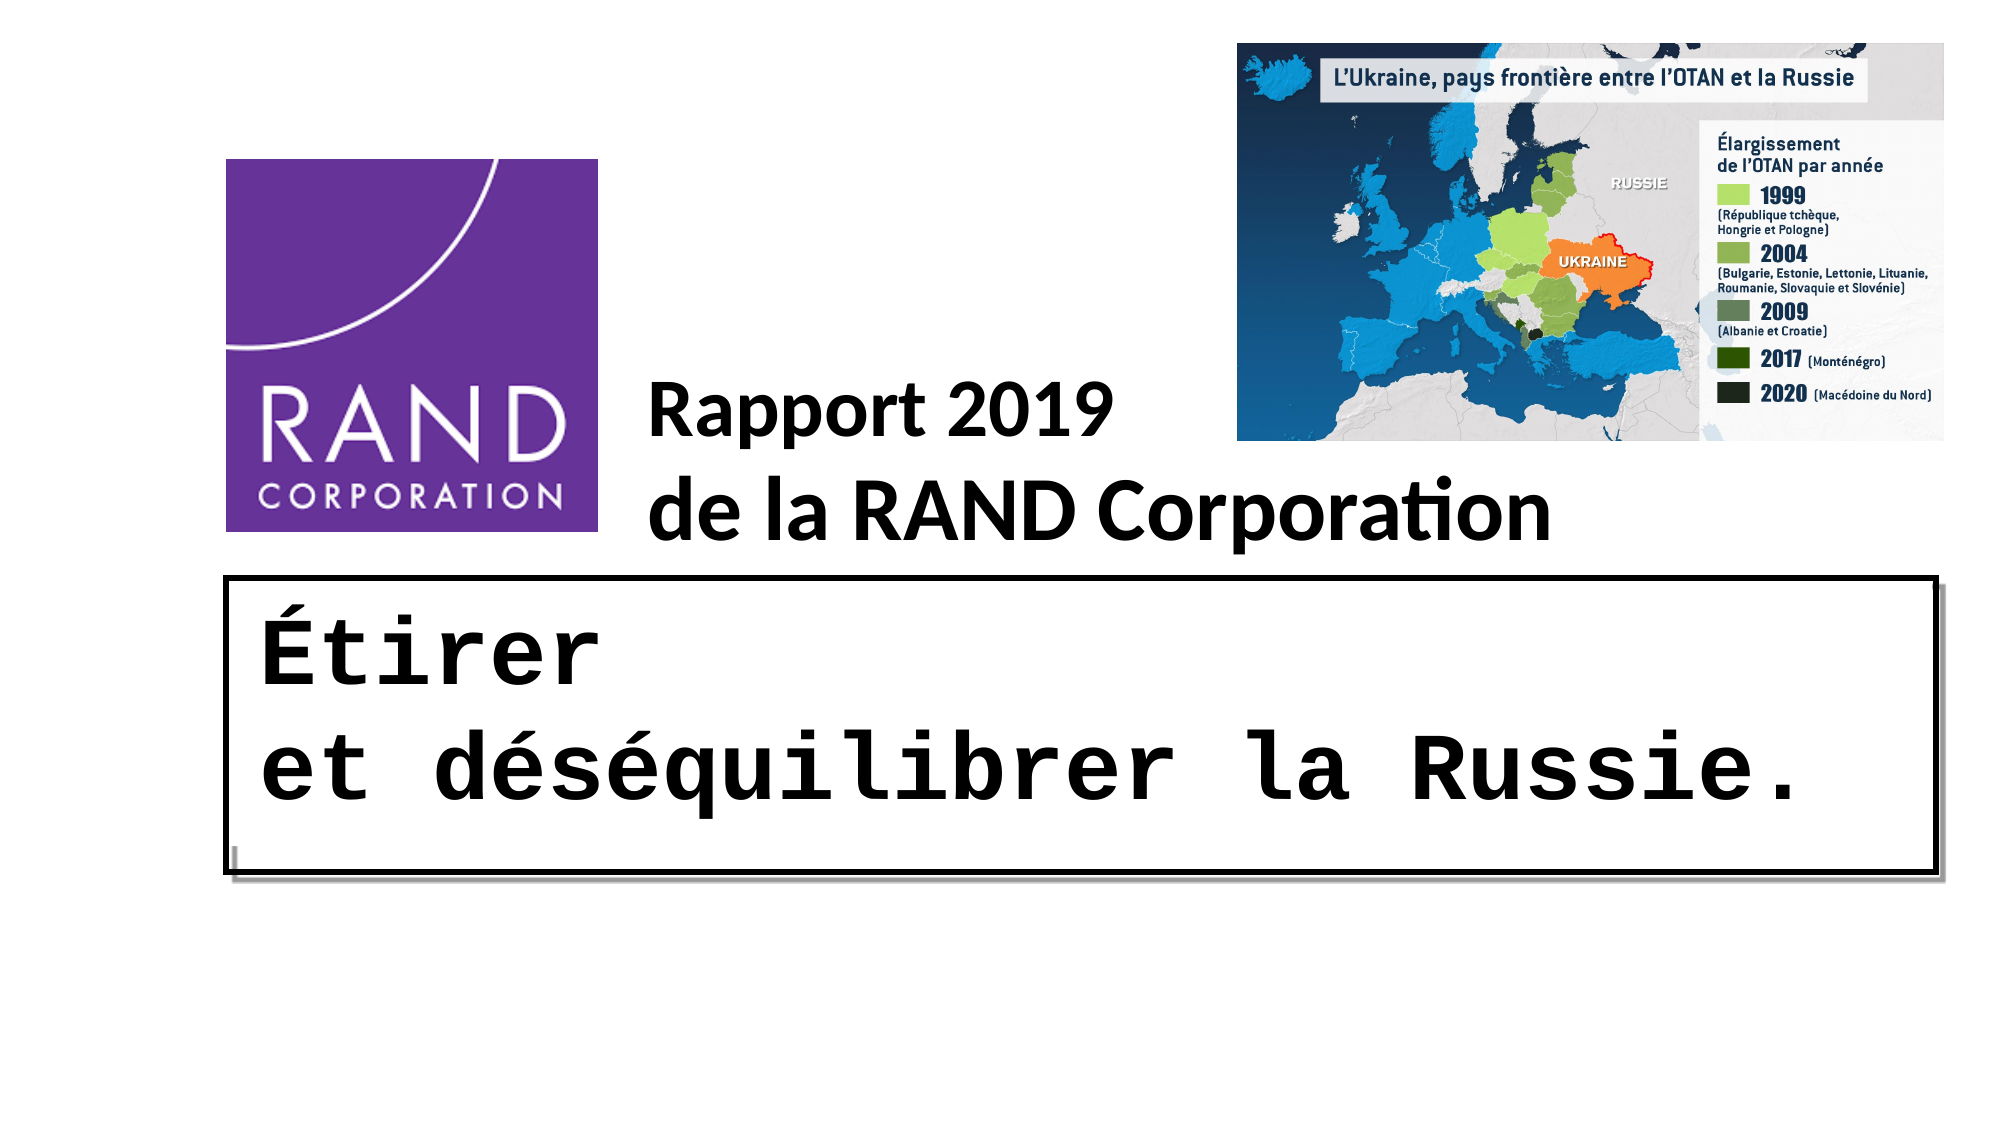

Rapport 2019
de la RAND Corporation
 Étirer
 et déséquilibrer la Russie.